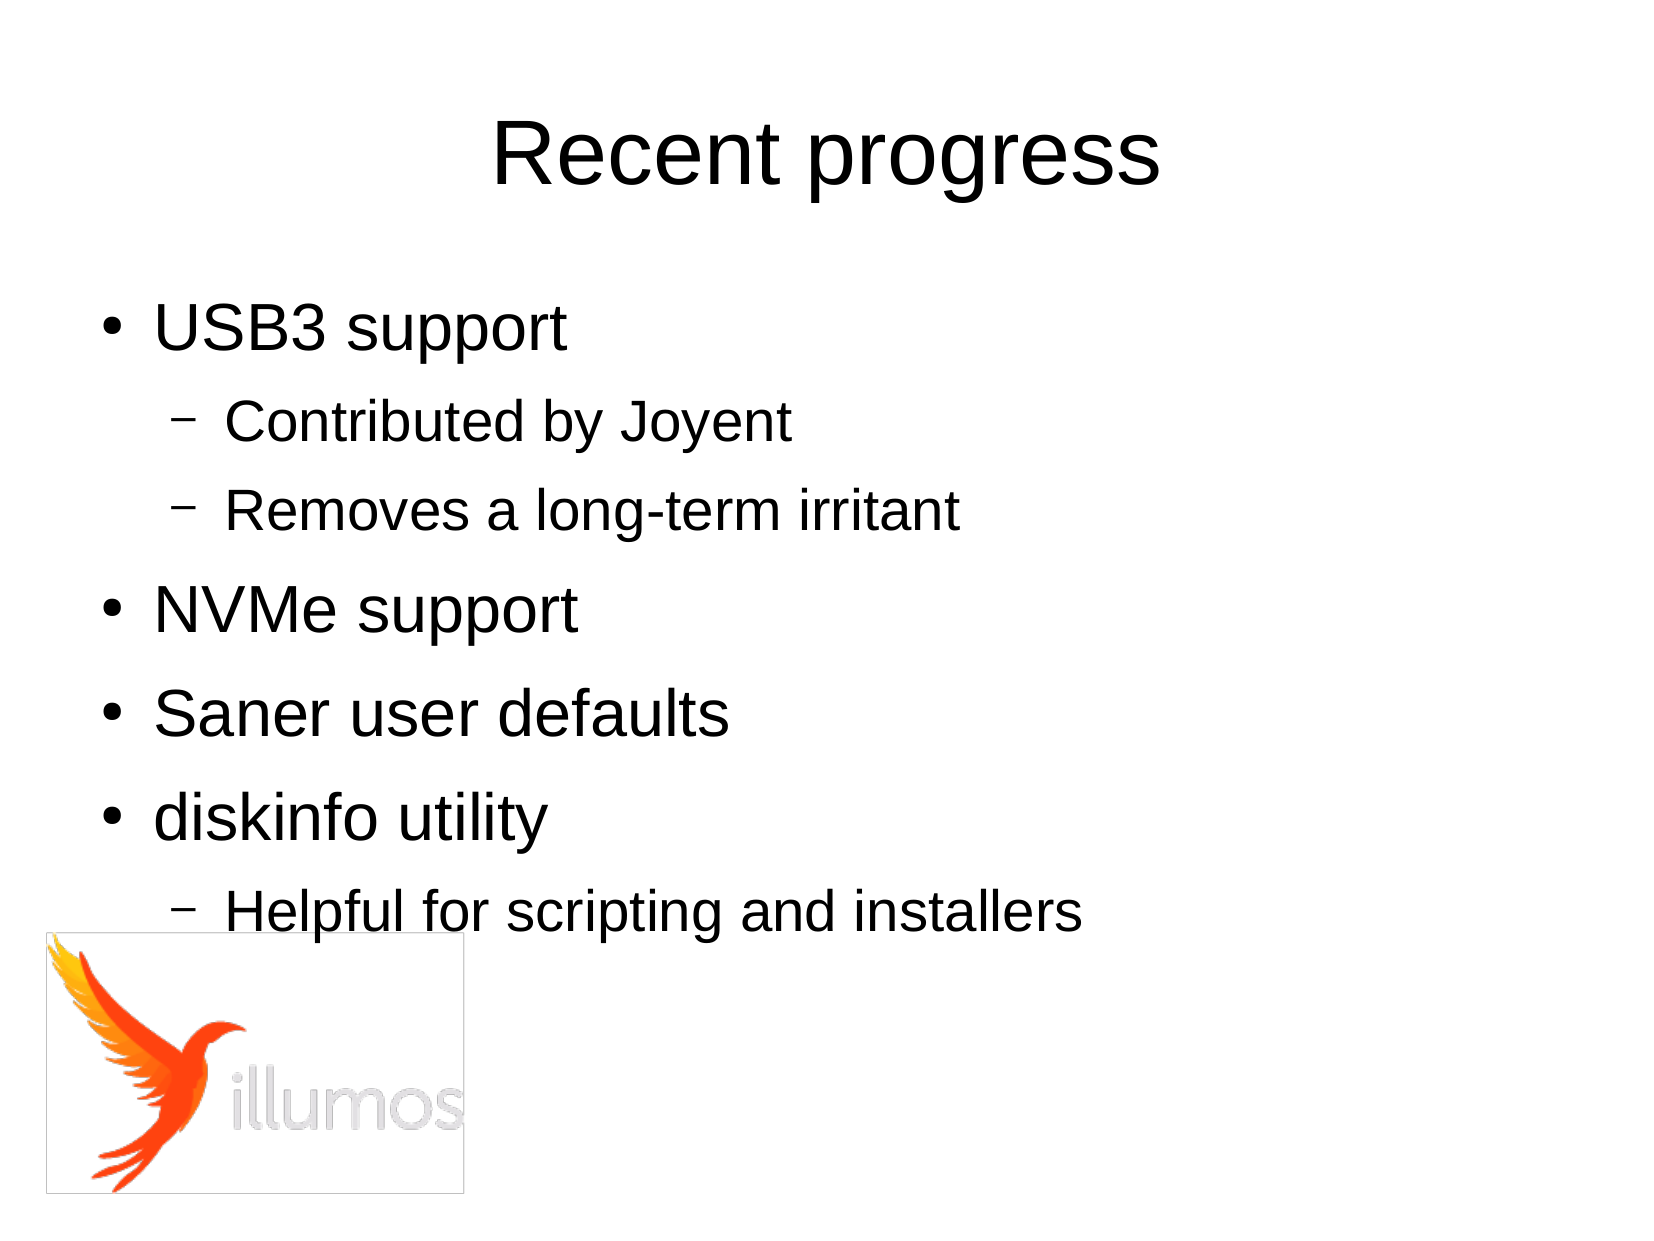

# Recent progress
USB3 support
Contributed by Joyent
Removes a long-term irritant
NVMe support
Saner user defaults
diskinfo utility
Helpful for scripting and installers